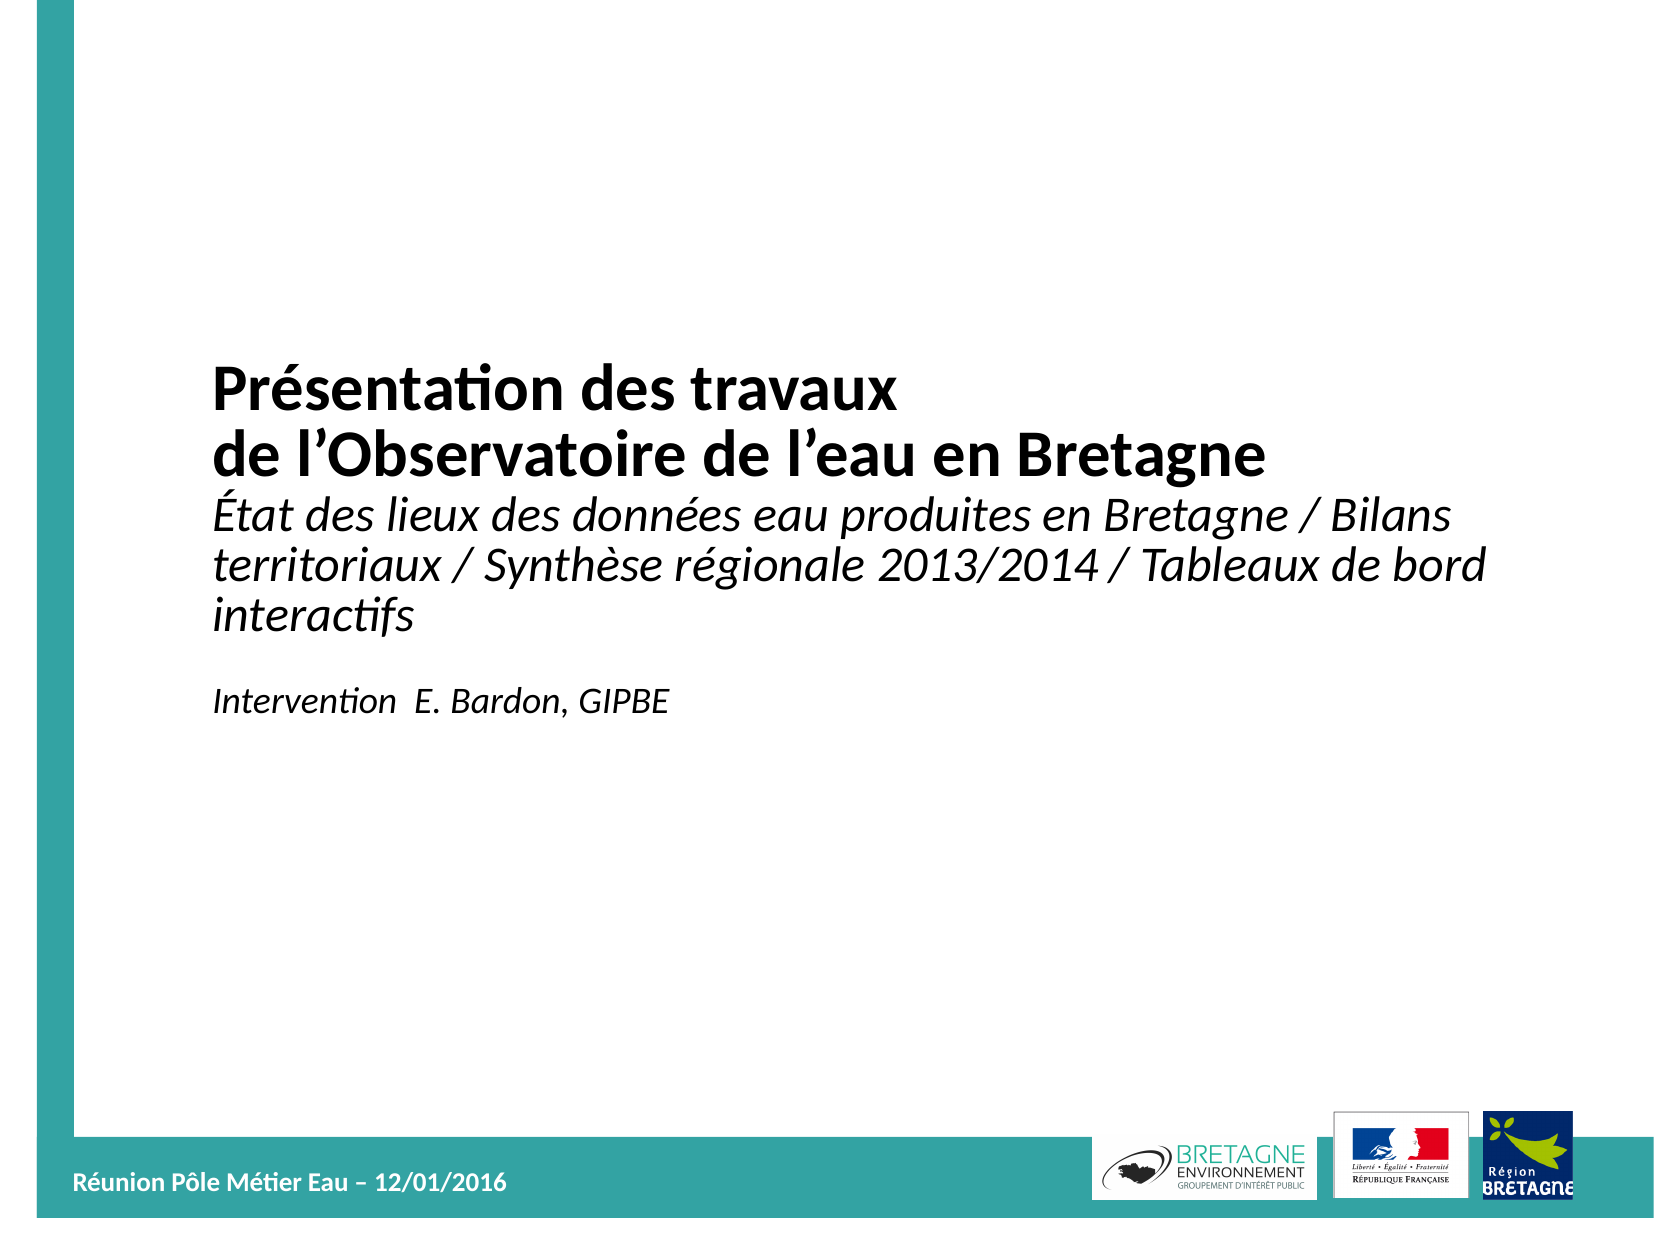

# Présentation des travaux de l’Observatoire de l’eau en Bretagne  État des lieux des données eau produites en Bretagne / Bilans territoriaux / Synthèse régionale 2013/2014 / Tableaux de bord interactifs Intervention E. Bardon, GIPBE